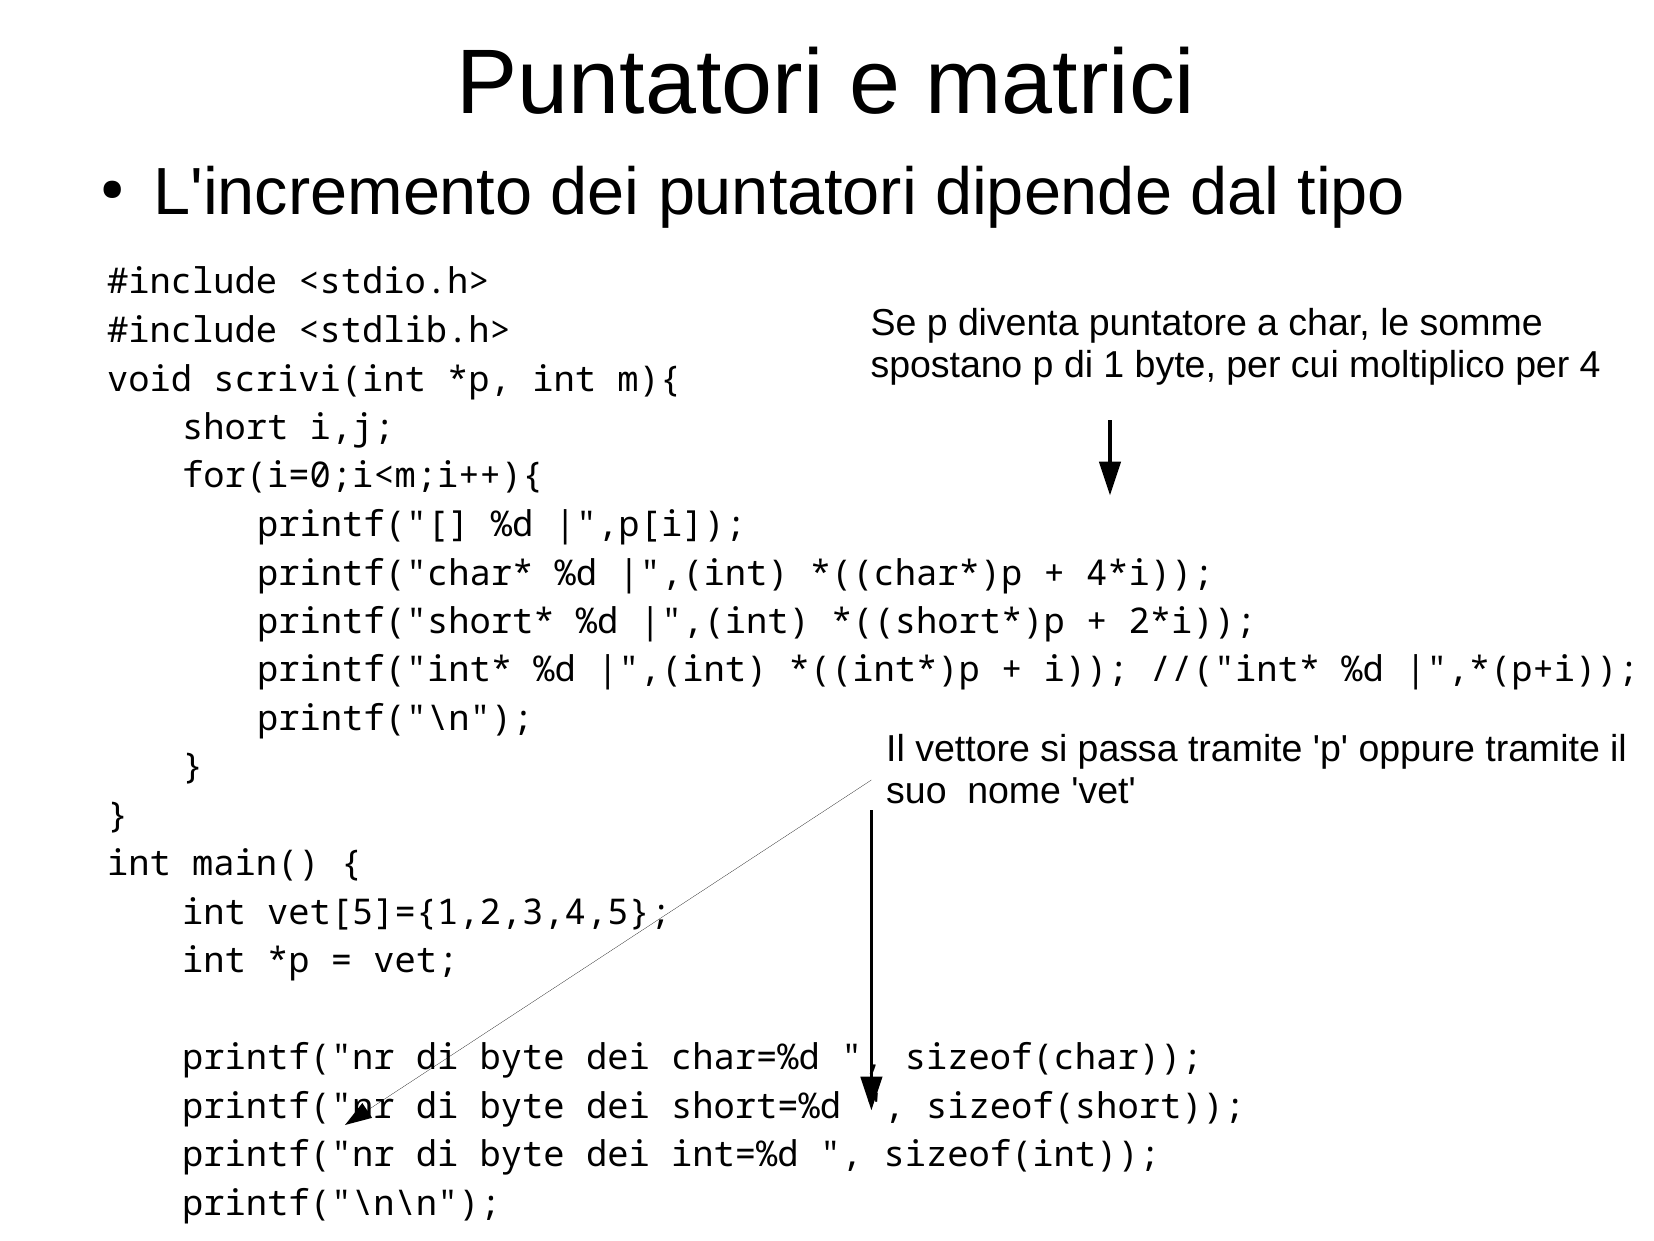

# Puntatori e matrici
L'incremento dei puntatori dipende dal tipo
#include <stdio.h>
#include <stdlib.h>
void scrivi(int *p, int m){
	short i,j;
	for(i=0;i<m;i++){
		printf("[] %d |",p[i]);
		printf("char* %d |",(int) *((char*)p + 4*i));
		printf("short* %d |",(int) *((short*)p + 2*i));
		printf("int* %d |",(int) *((int*)p + i)); //("int* %d |",*(p+i));
		printf("\n");
	}
}
int main() {
	int vet[5]={1,2,3,4,5};
	int *p = vet;
	printf("nr di byte dei char=%d ", sizeof(char));
	printf("nr di byte dei short=%d ", sizeof(short));
	printf("nr di byte dei int=%d ", sizeof(int));
	printf("\n\n");
	scrivi(p,5);	//oppure scrivi(vet,5)
}
Se p diventa puntatore a char, le somme
spostano p di 1 byte, per cui moltiplico per 4
Il vettore si passa tramite 'p' oppure tramite il
suo nome 'vet'